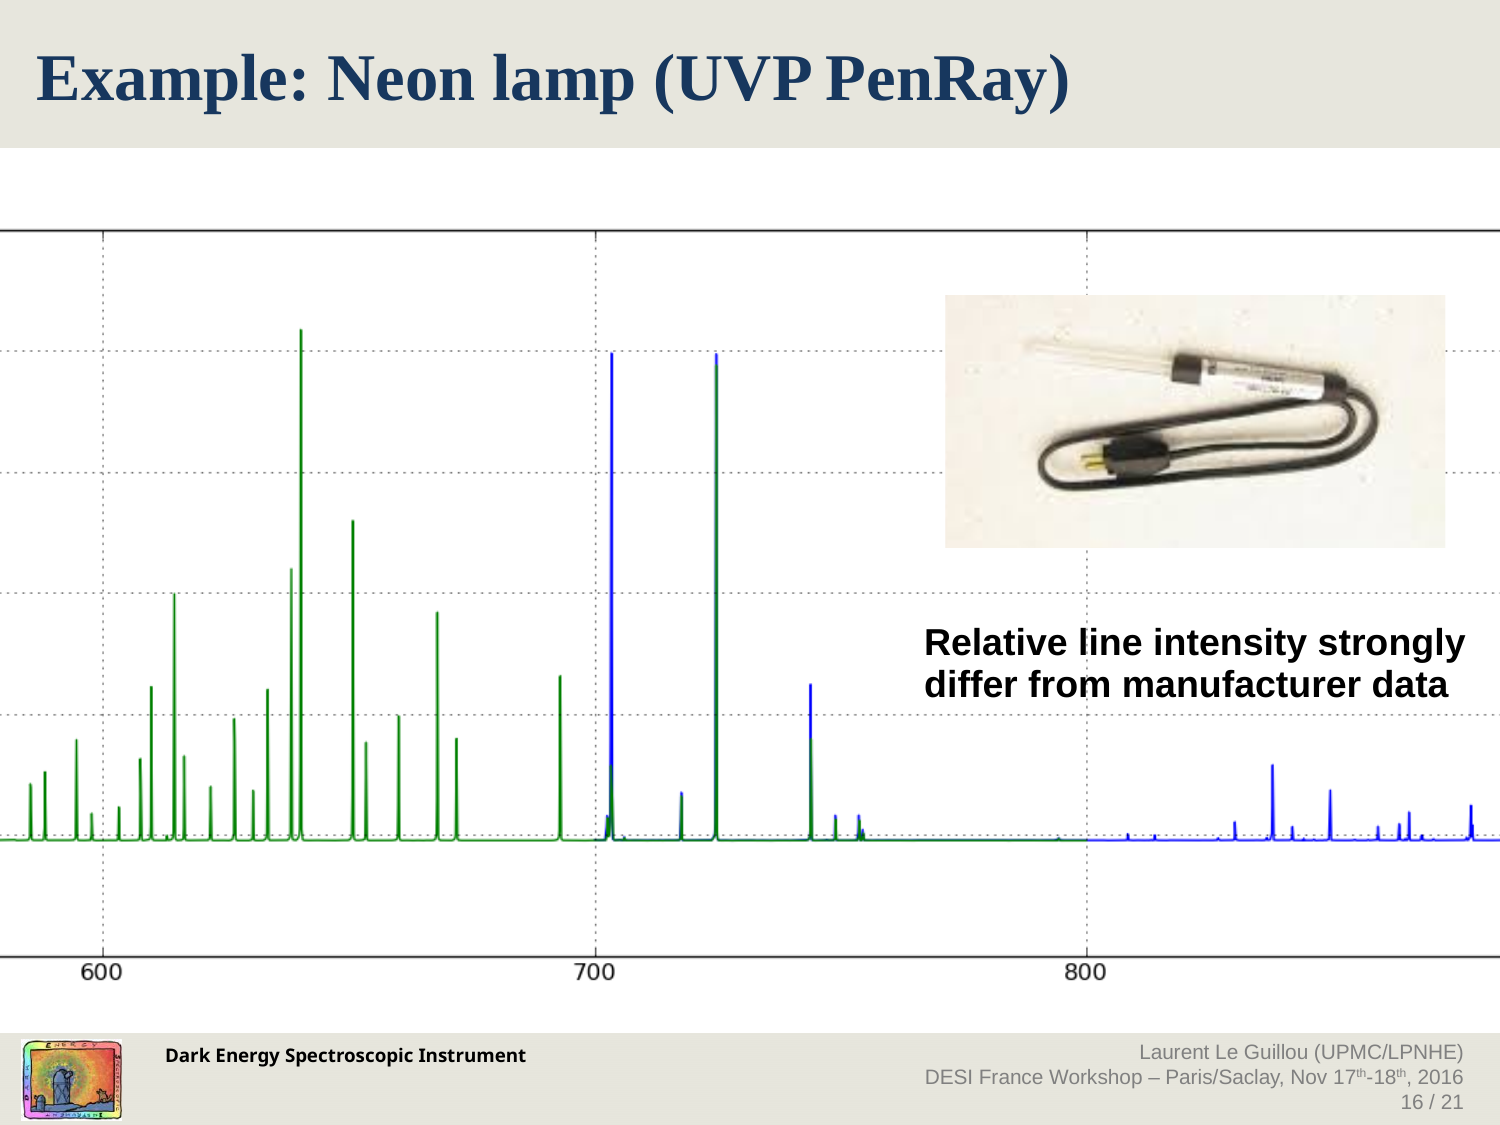

# Example: Neon lamp (UVP PenRay)
Relative line intensity strongly differ from manufacturer data